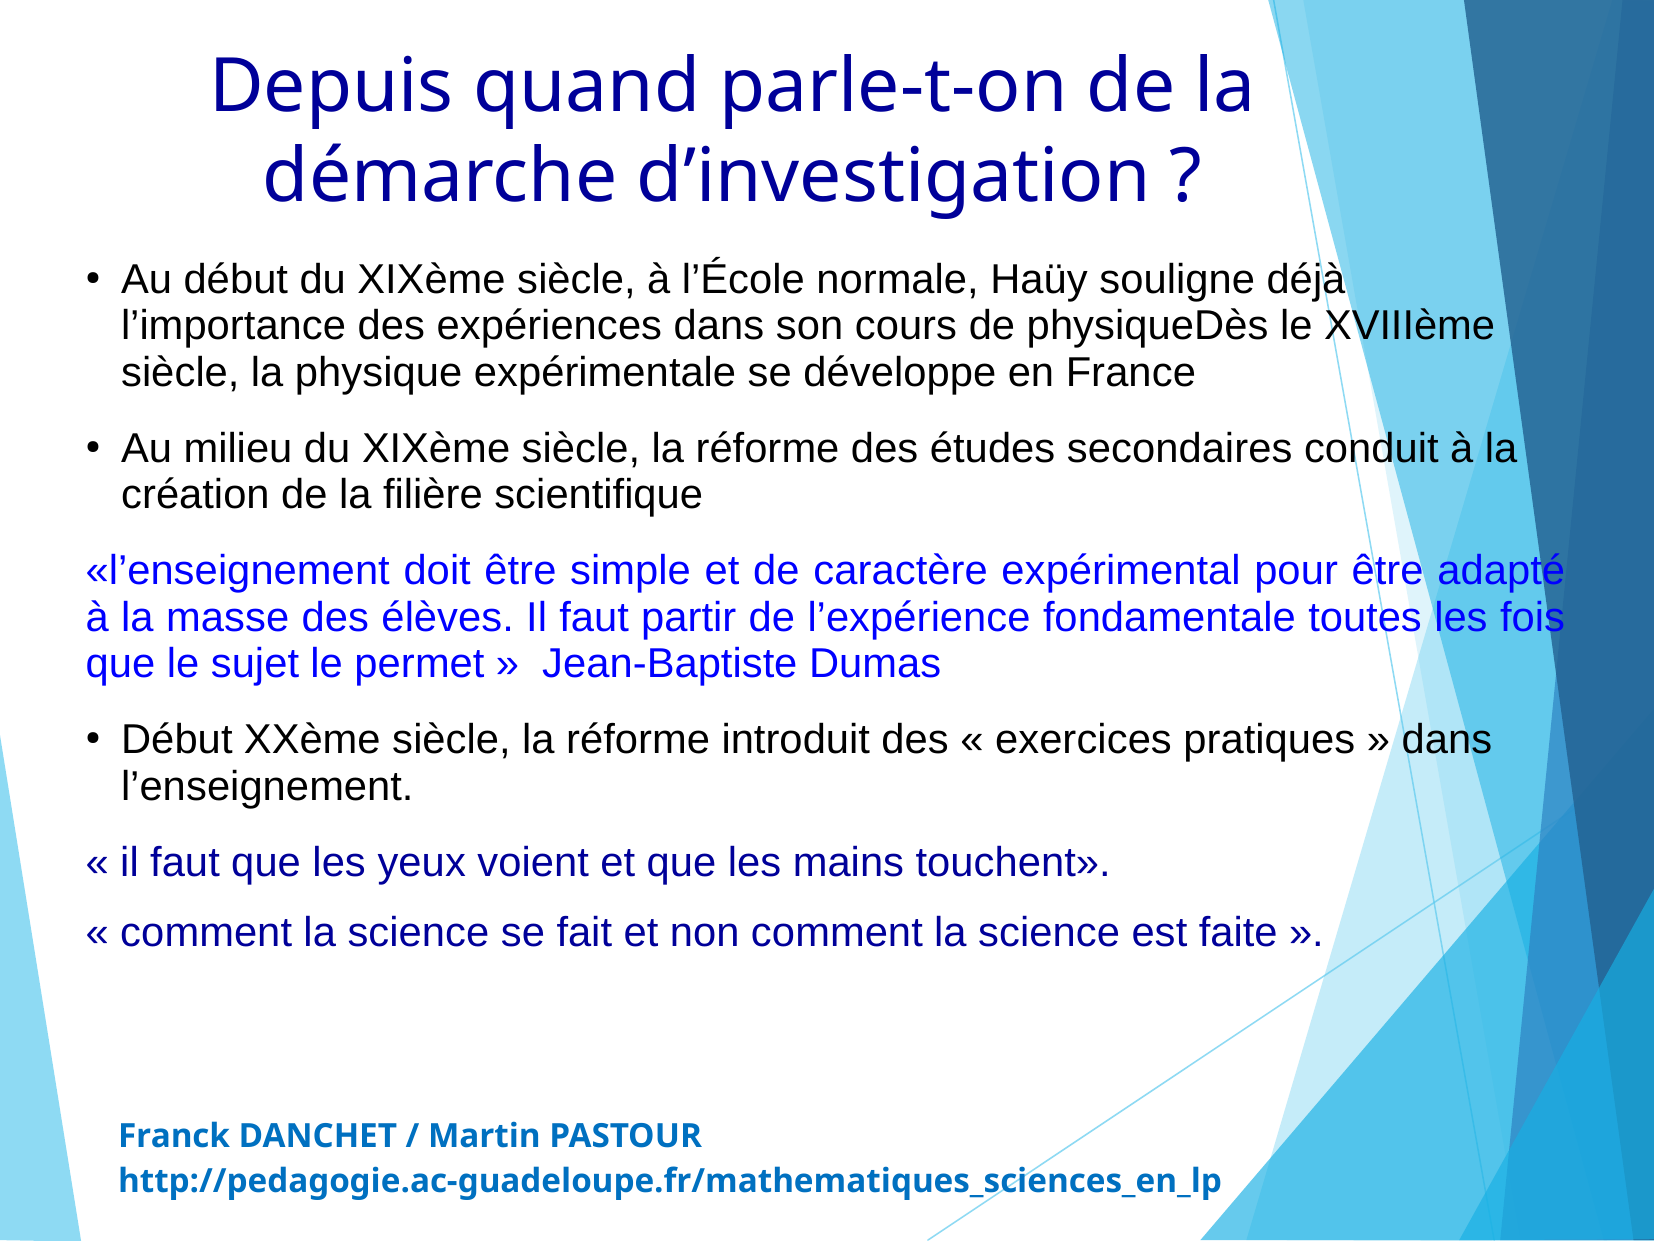

# Depuis quand parle-t-on de la démarche d’investigation ?
Au début du XIXème siècle, à l’École normale, Haüy souligne déjà l’importance des expériences dans son cours de physiqueDès le XVIIIème siècle, la physique expérimentale se développe en France
Au milieu du XIXème siècle, la réforme des études secondaires conduit à la création de la filière scientifique
«l’enseignement doit être simple et de caractère expérimental pour être adapté à la masse des élèves. Il faut partir de l’expérience fondamentale toutes les fois que le sujet le permet » Jean-Baptiste Dumas
Début XXème siècle, la réforme introduit des « exercices pratiques » dans l’enseignement.
« il faut que les yeux voient et que les mains touchent».
« comment la science se fait et non comment la science est faite ».
Franck DANCHET / Martin PASTOUR
http://pedagogie.ac-guadeloupe.fr/mathematiques_sciences_en_lp